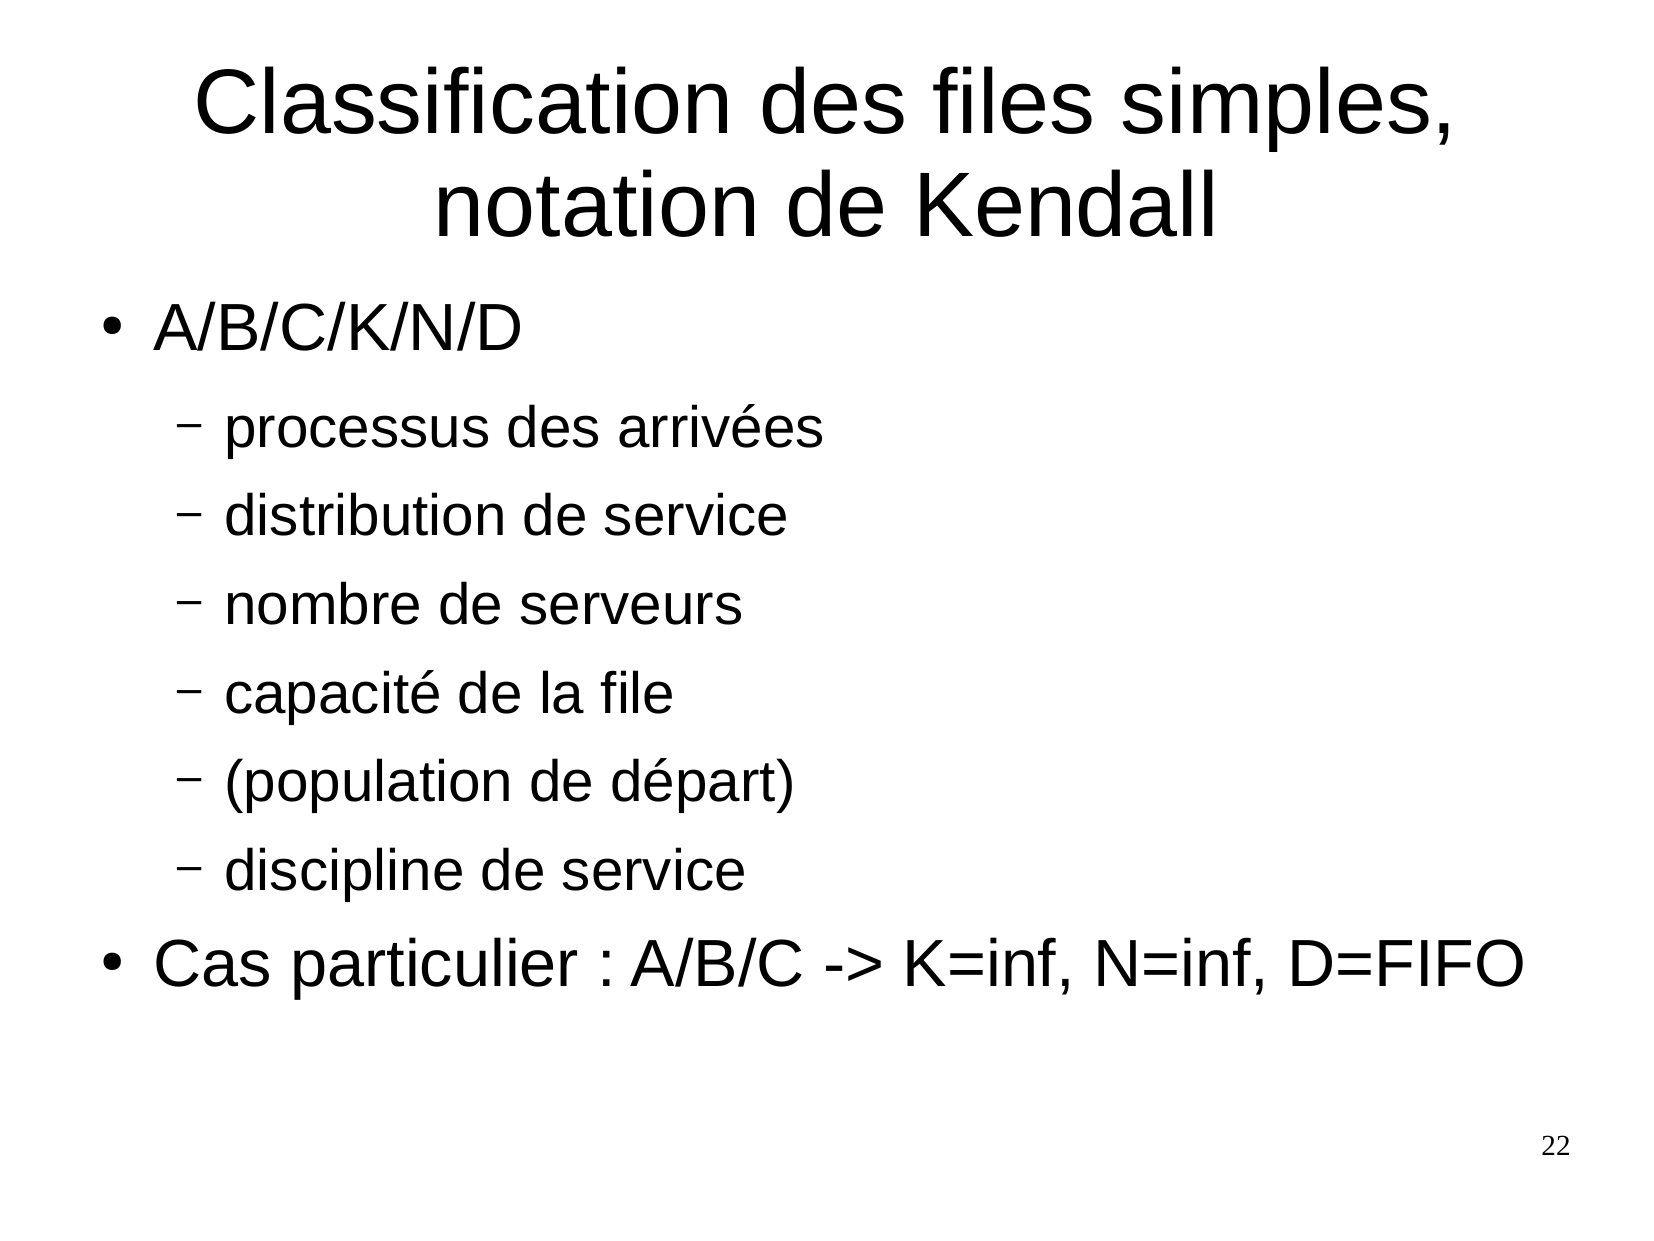

# Classification des files simples, notation de Kendall
A/B/C/K/N/D
processus des arrivées
distribution de service
nombre de serveurs
capacité de la file
(population de départ)
discipline de service
Cas particulier : A/B/C -> K=inf, N=inf, D=FIFO
22